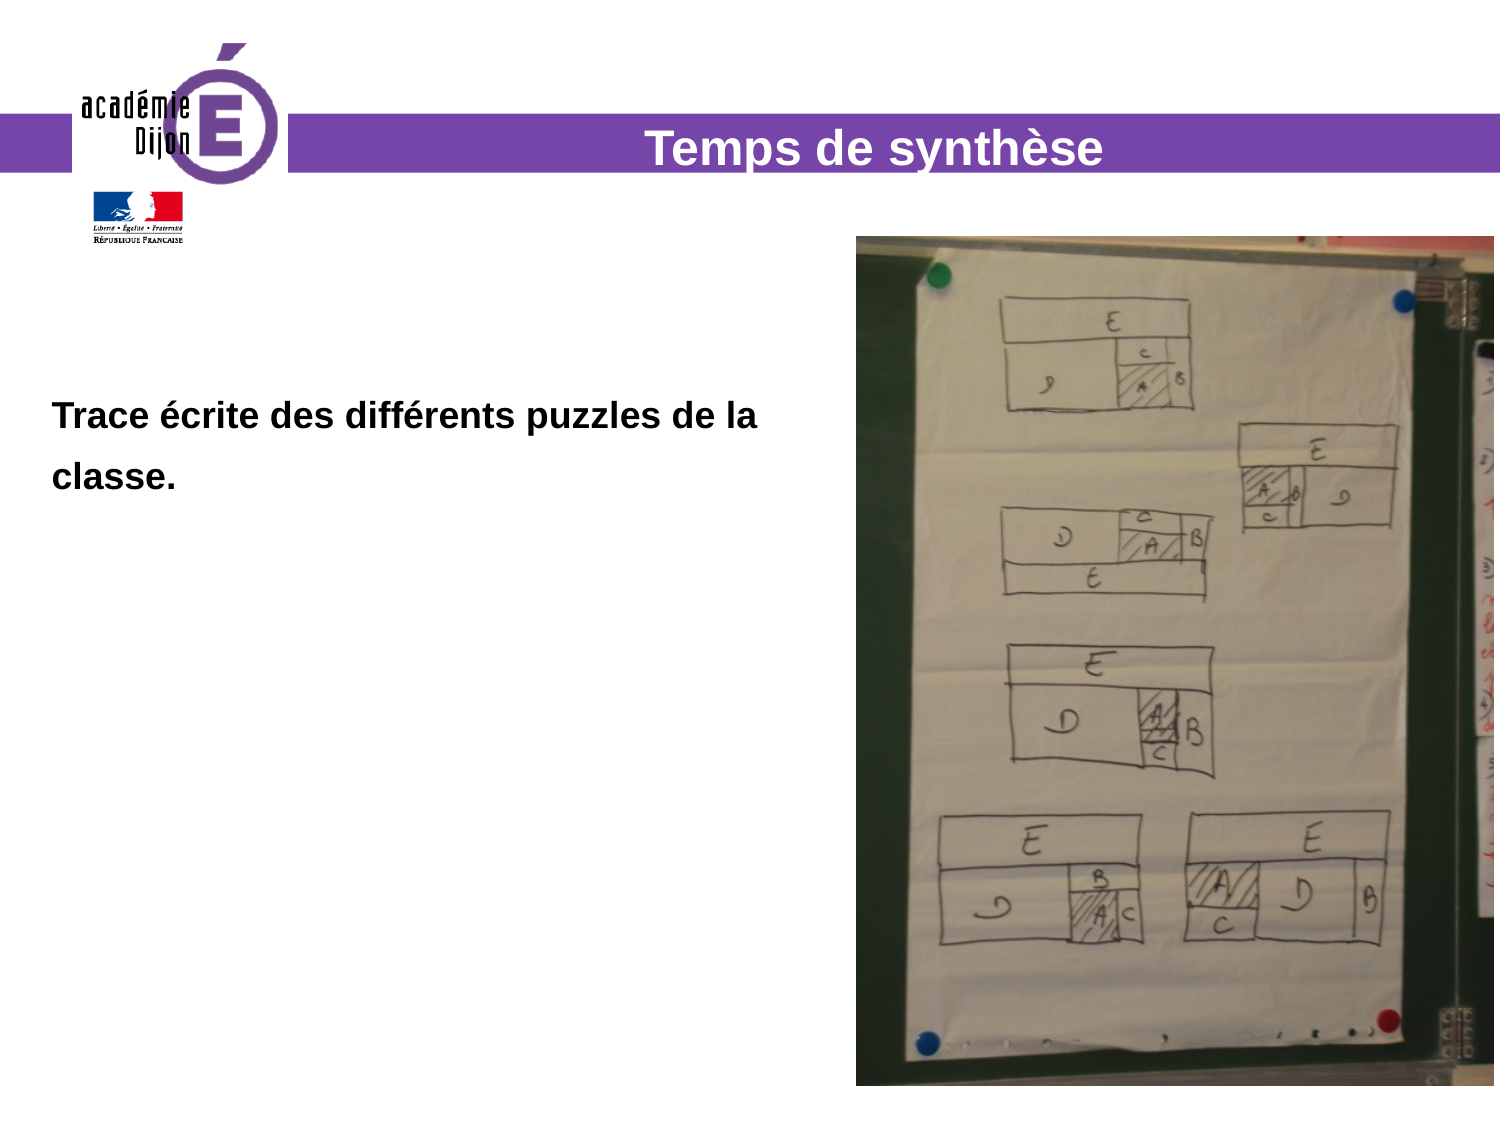

# Temps de synthèse
Trace écrite des différents puzzles de la
classe.